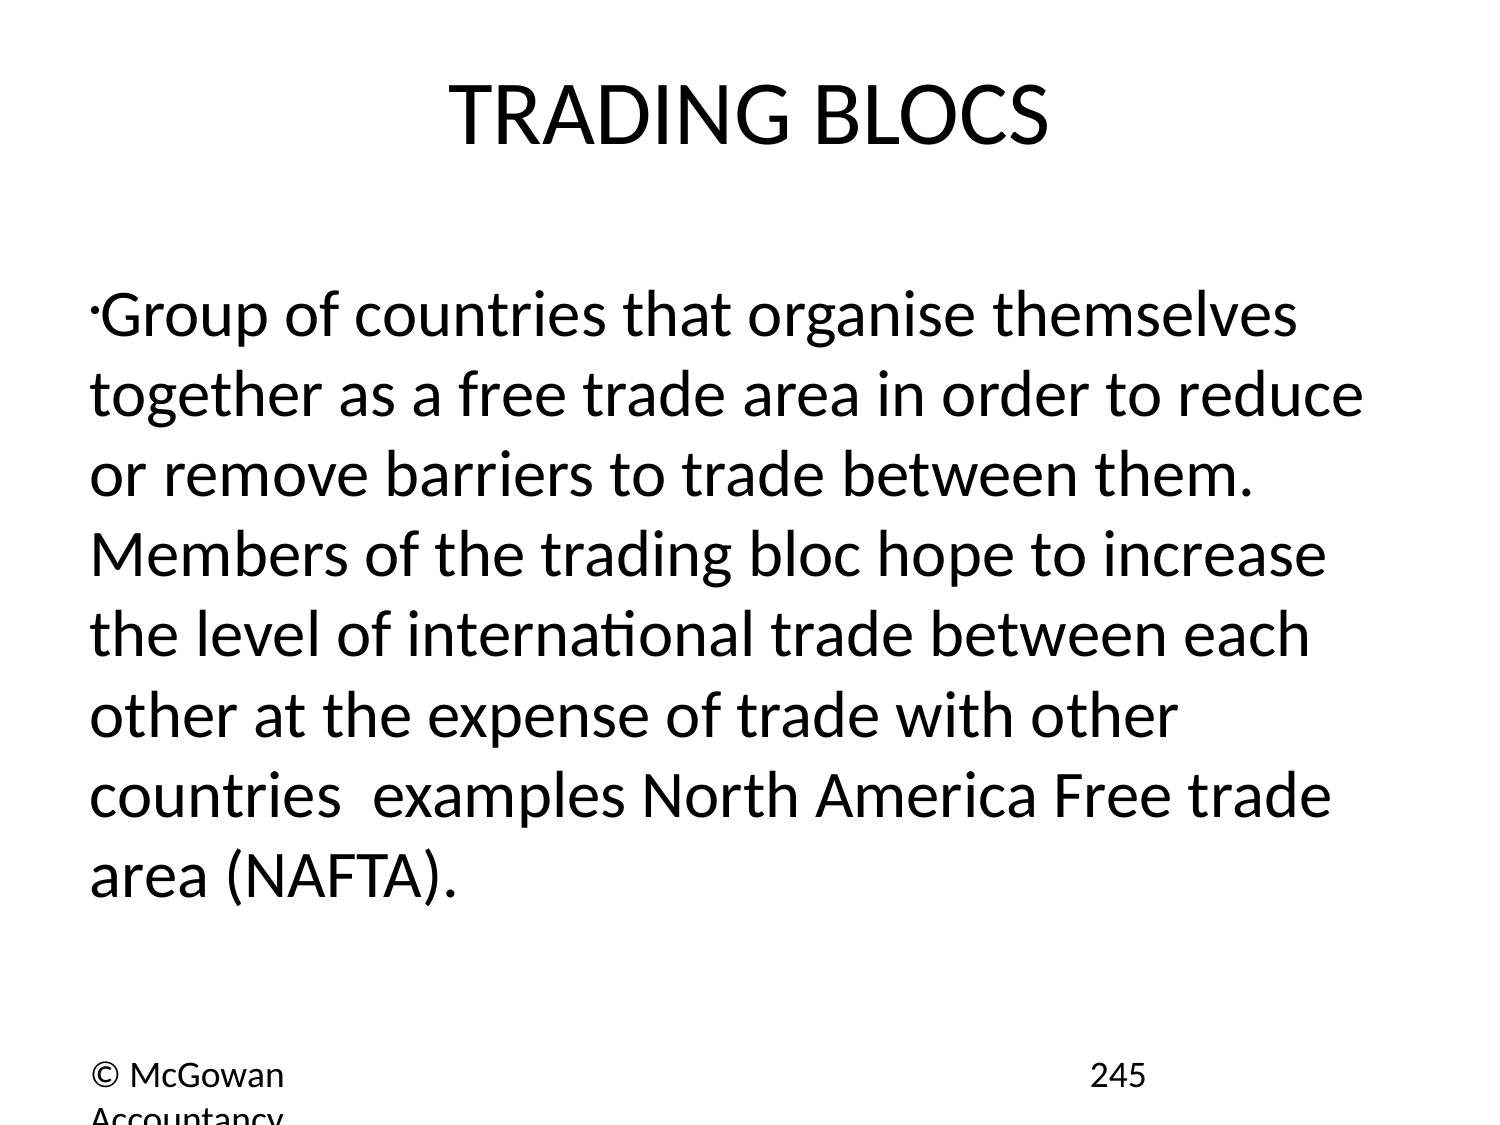

# TRADING BLOCS
Group of countries that organise themselves together as a free trade area in order to reduce or remove barriers to trade between them. Members of the trading bloc hope to increase the level of international trade between each other at the expense of trade with other countries examples North America Free trade area (NAFTA).
© McGowan Accountancy Services
245